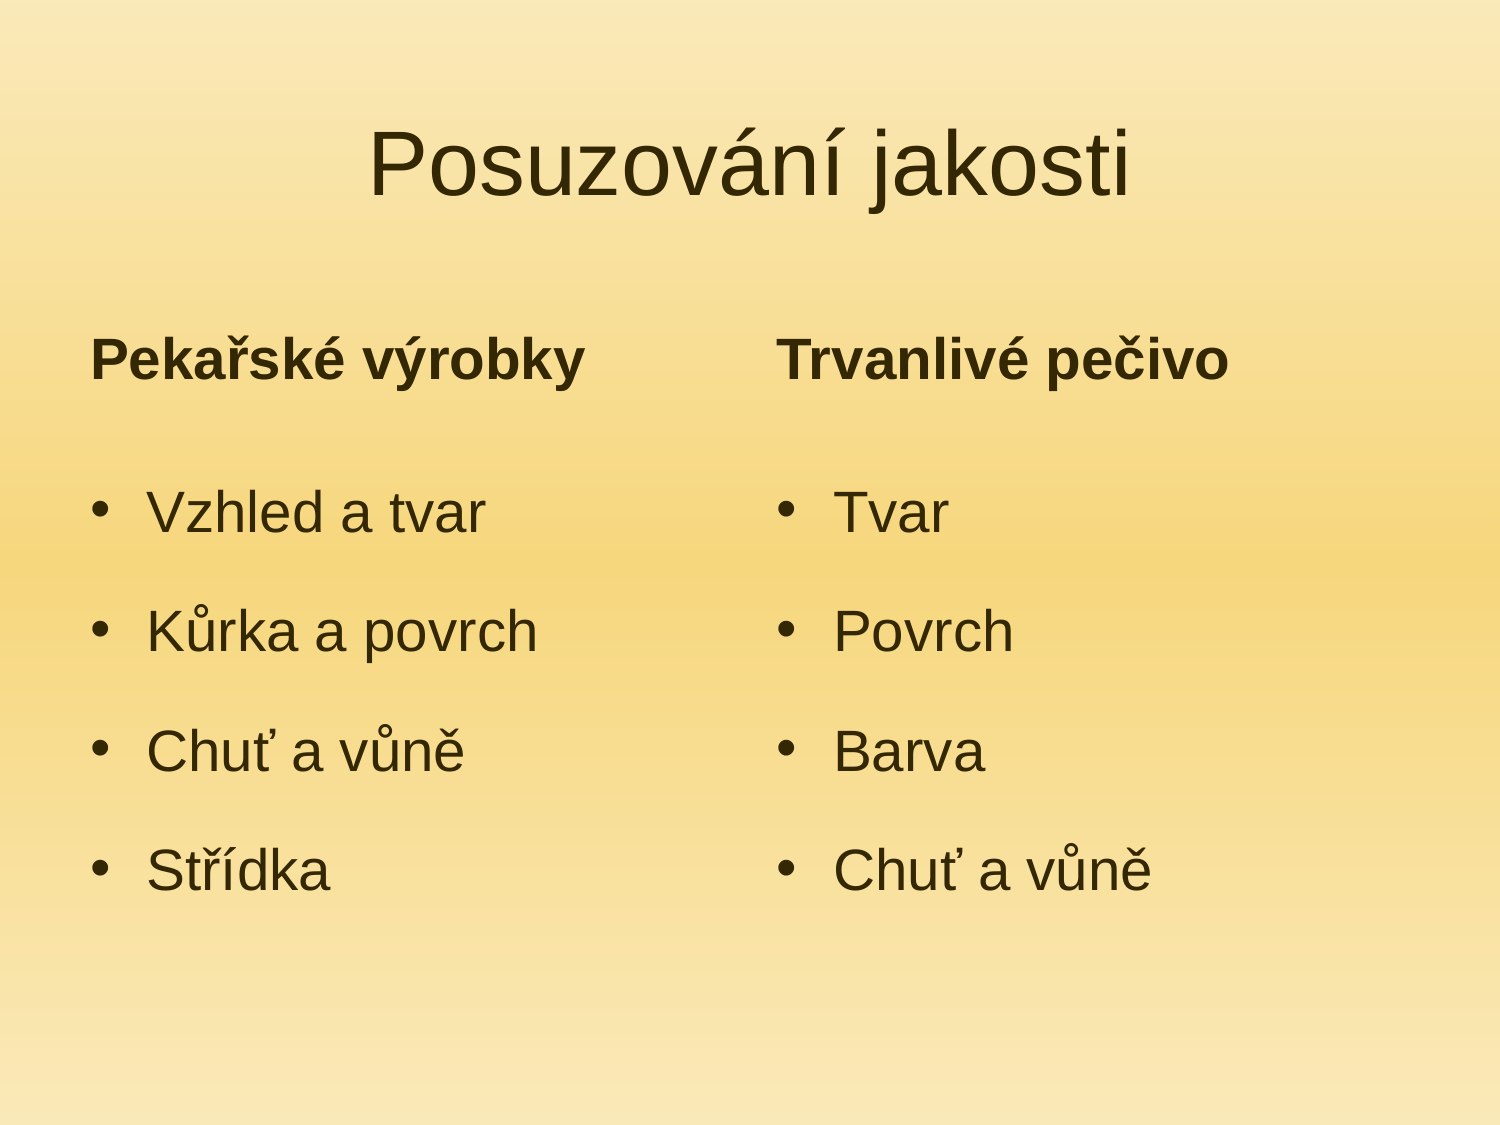

# Posuzování jakosti
Pekařské výrobky
Trvanlivé pečivo
Vzhled a tvar
Kůrka a povrch
Chuť a vůně
Střídka
Tvar
Povrch
Barva
Chuť a vůně